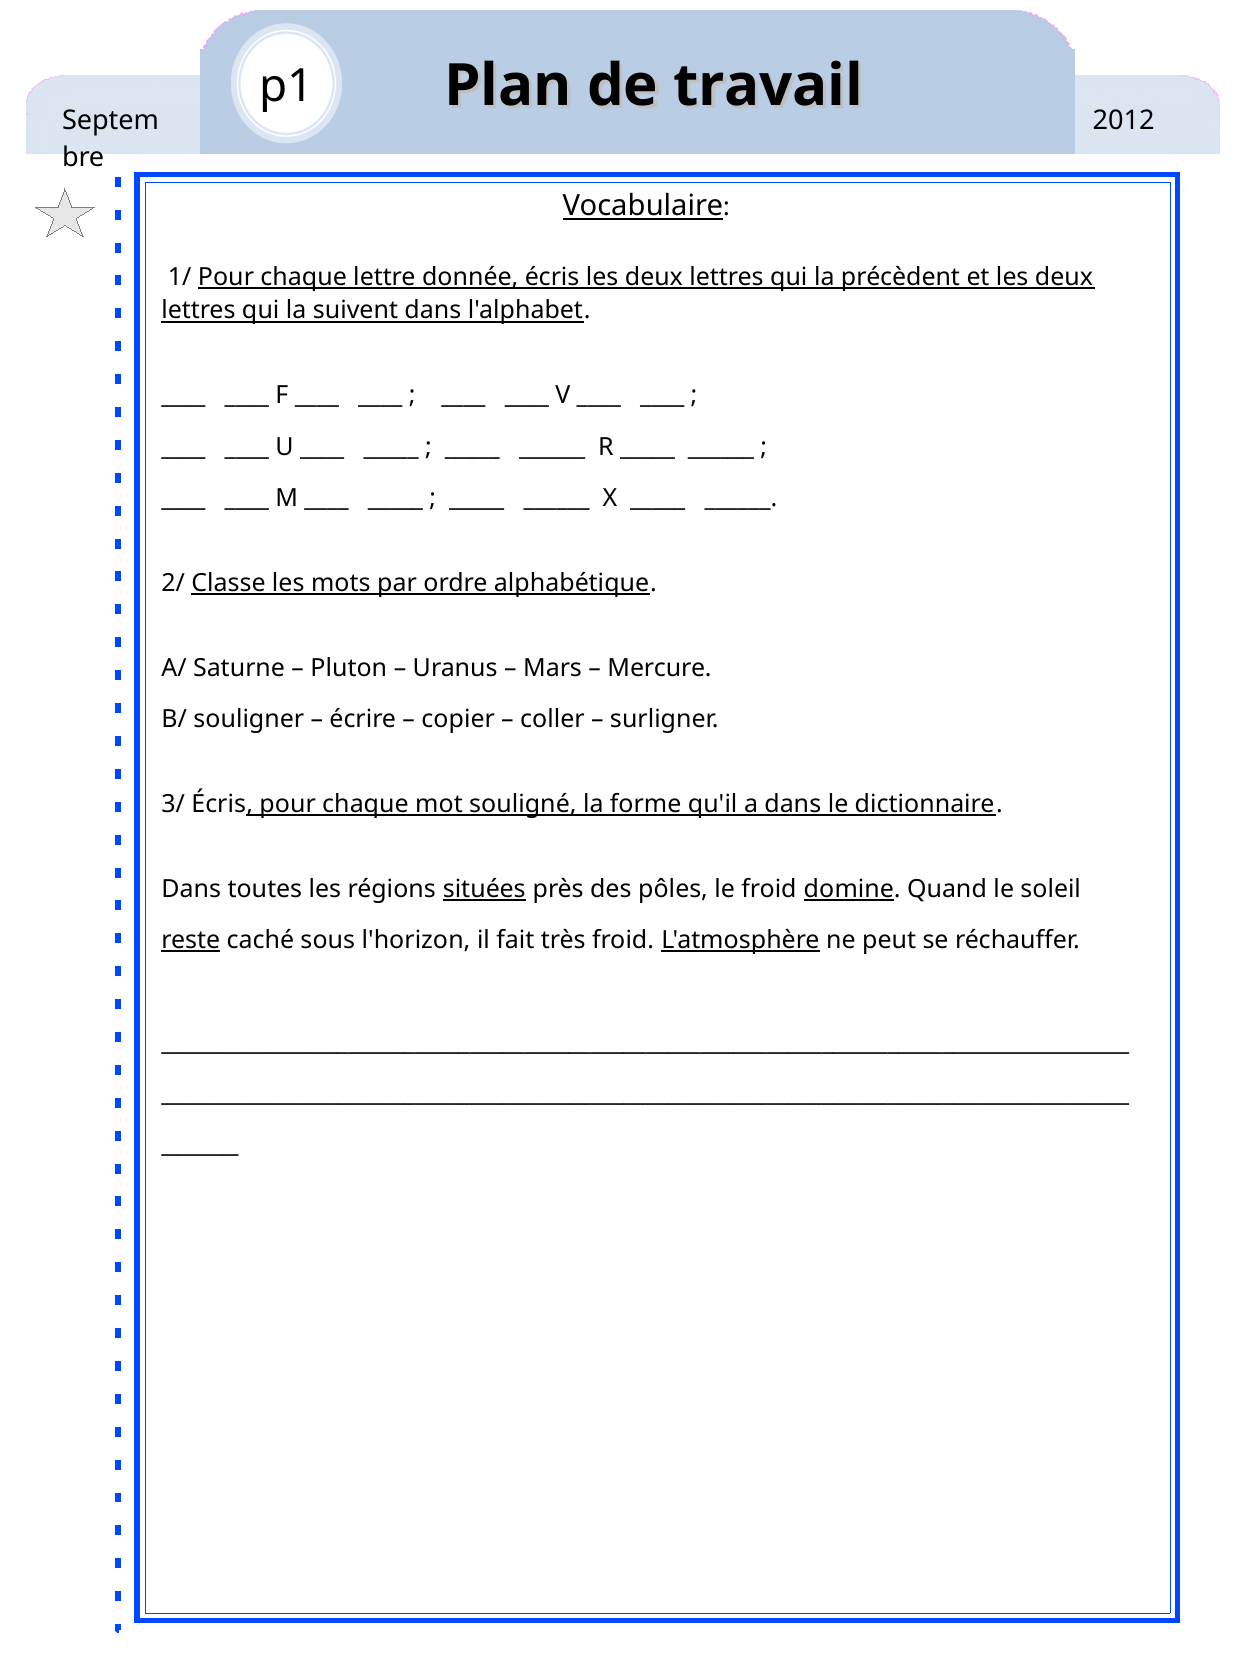

p1
Plan de travail
Septembre
2012
| |
| --- |
Vocabulaire:
 1/ Pour chaque lettre donnée, écris les deux lettres qui la précèdent et les deux lettres qui la suivent dans l'alphabet.
____ ____ F ____ ____ ; ____ ____ V ____ ____ ;
____ ____ U ____ _____ ; _____ ______ R _____ ______ ;
____ ____ M ____ _____ ; _____ ______ X _____ ______.
2/ Classe les mots par ordre alphabétique.
A/ Saturne – Pluton – Uranus – Mars – Mercure.
B/ souligner – écrire – copier – coller – surligner.
3/ Écris, pour chaque mot souligné, la forme qu'il a dans le dictionnaire.
Dans toutes les régions situées près des pôles, le froid domine. Quand le soleil reste caché sous l'horizon, il fait très froid. L'atmosphère ne peut se réchauffer.
_______________________________________________________________________________________________________________________________________________________________________________________